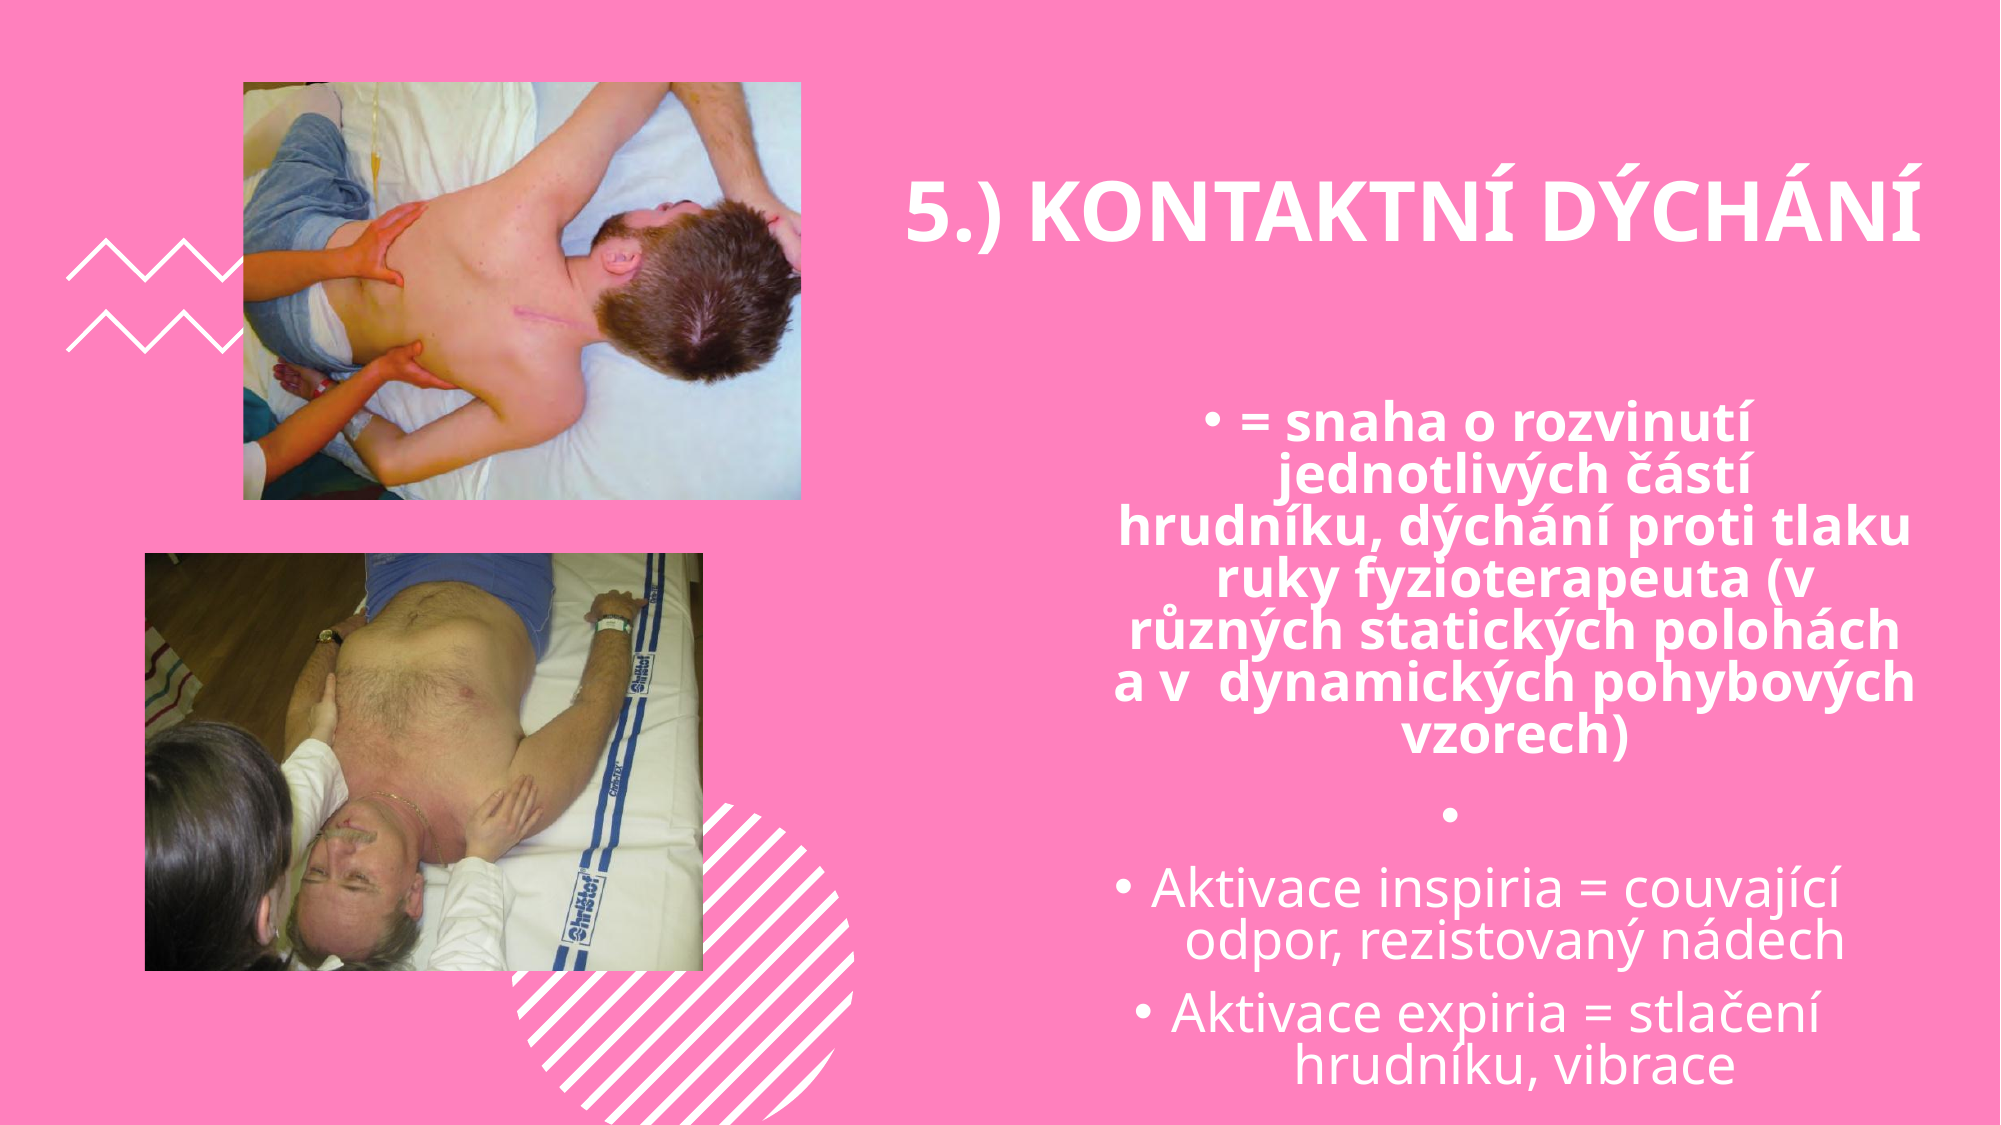

# 5.) KONTAKTNÍ DÝCHÁNÍ
= snaha o rozvinutí jednotlivých částí hrudníku, dýchání proti tlaku ruky fyzioterapeuta (v různých statických polohách a v  dynamických pohybových vzorech)
Aktivace inspiria = couvající odpor, rezistovaný nádech
Aktivace expiria = stlačení hrudníku, vibrace